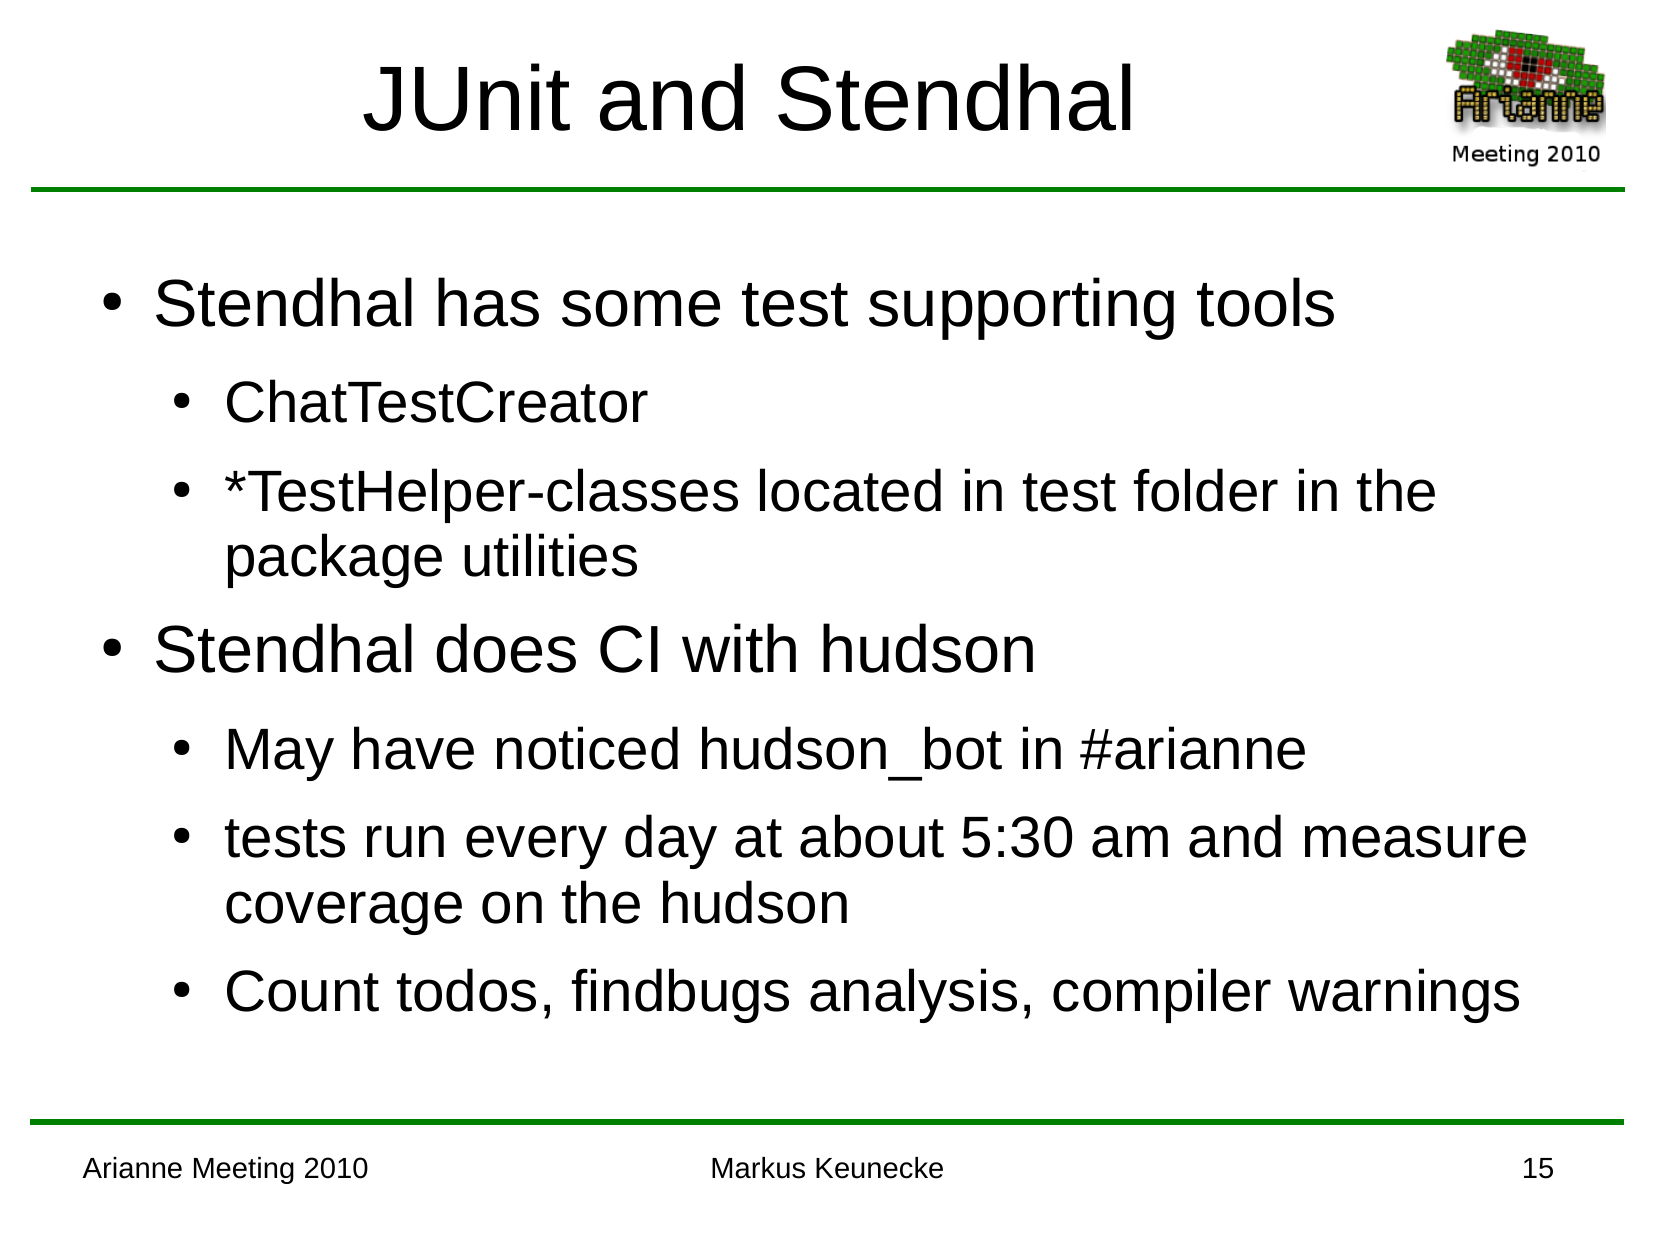

# JUnit and Stendhal
Stendhal has some test supporting tools
ChatTestCreator
*TestHelper-classes located in test folder in the package utilities
Stendhal does CI with hudson
May have noticed hudson_bot in #arianne
tests run every day at about 5:30 am and measure coverage on the hudson
Count todos, findbugs analysis, compiler warnings
2010-03-13
15